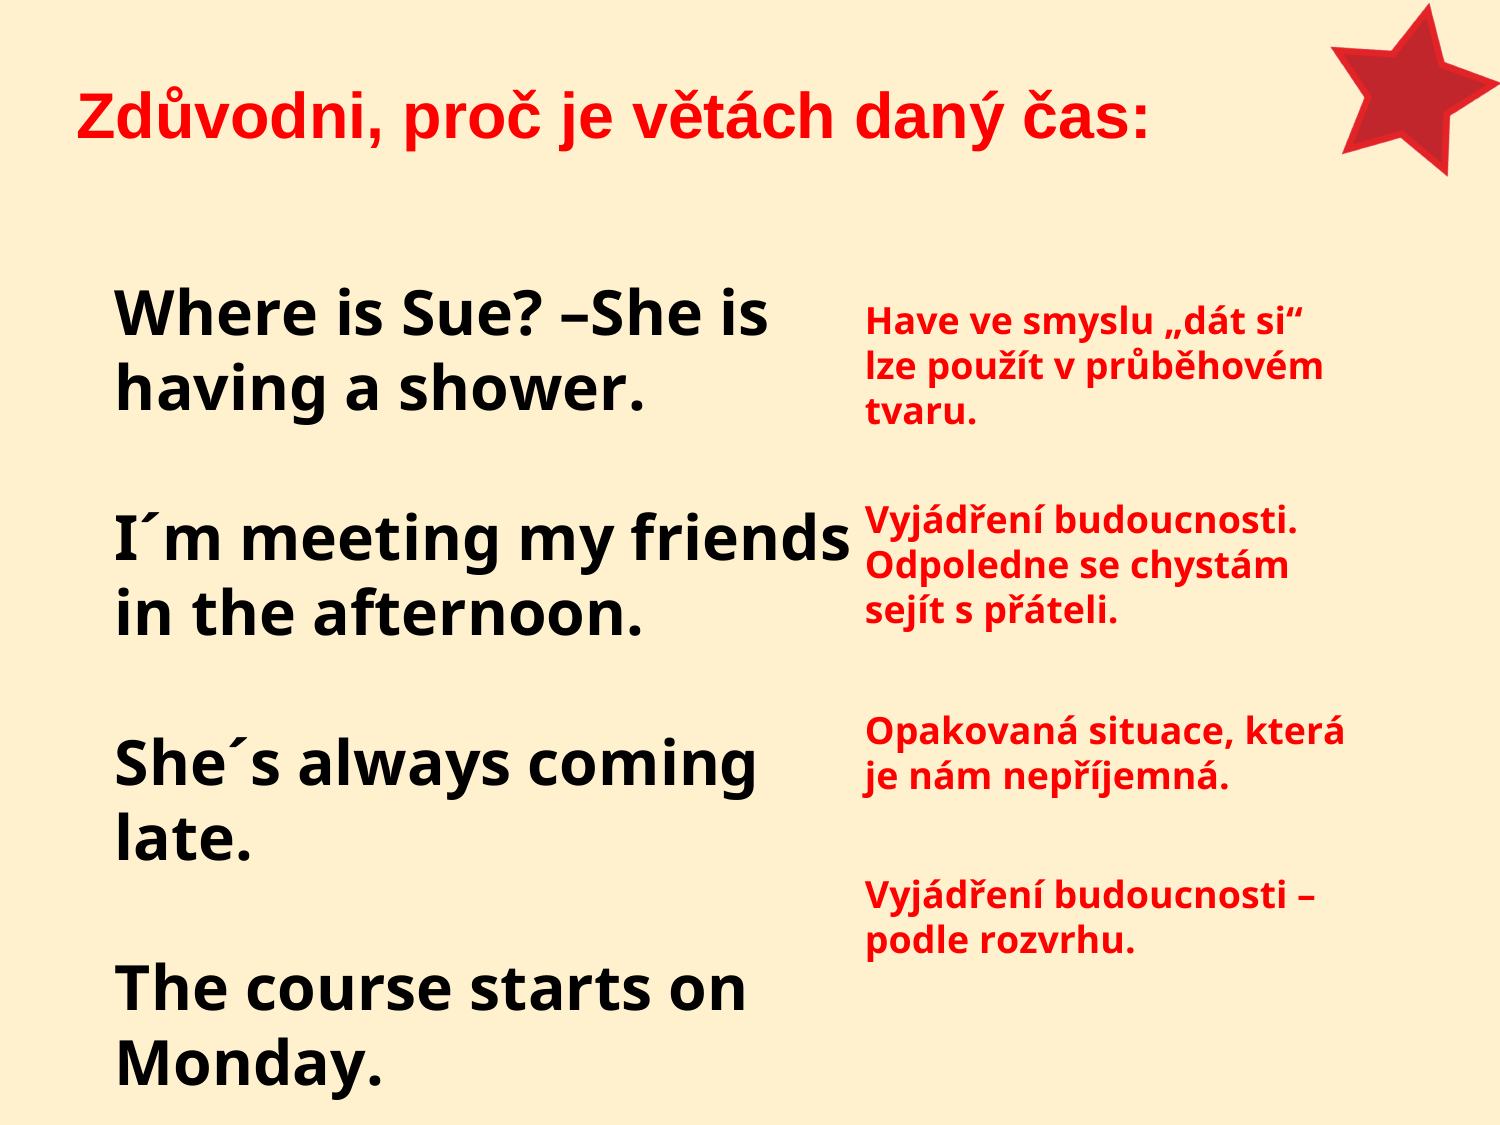

Zdůvodni, proč je větách daný čas:
Where is Sue? –She is having a shower.
I´m meeting my friends in the afternoon.
She´s always coming late.
The course starts on Monday.
Have ve smyslu „dát si“ lze použít v průběhovém tvaru.
Vyjádření budoucnosti. Odpoledne se chystám sejít s přáteli.
Opakovaná situace, která je nám nepříjemná.
Vyjádření budoucnosti – podle rozvrhu.